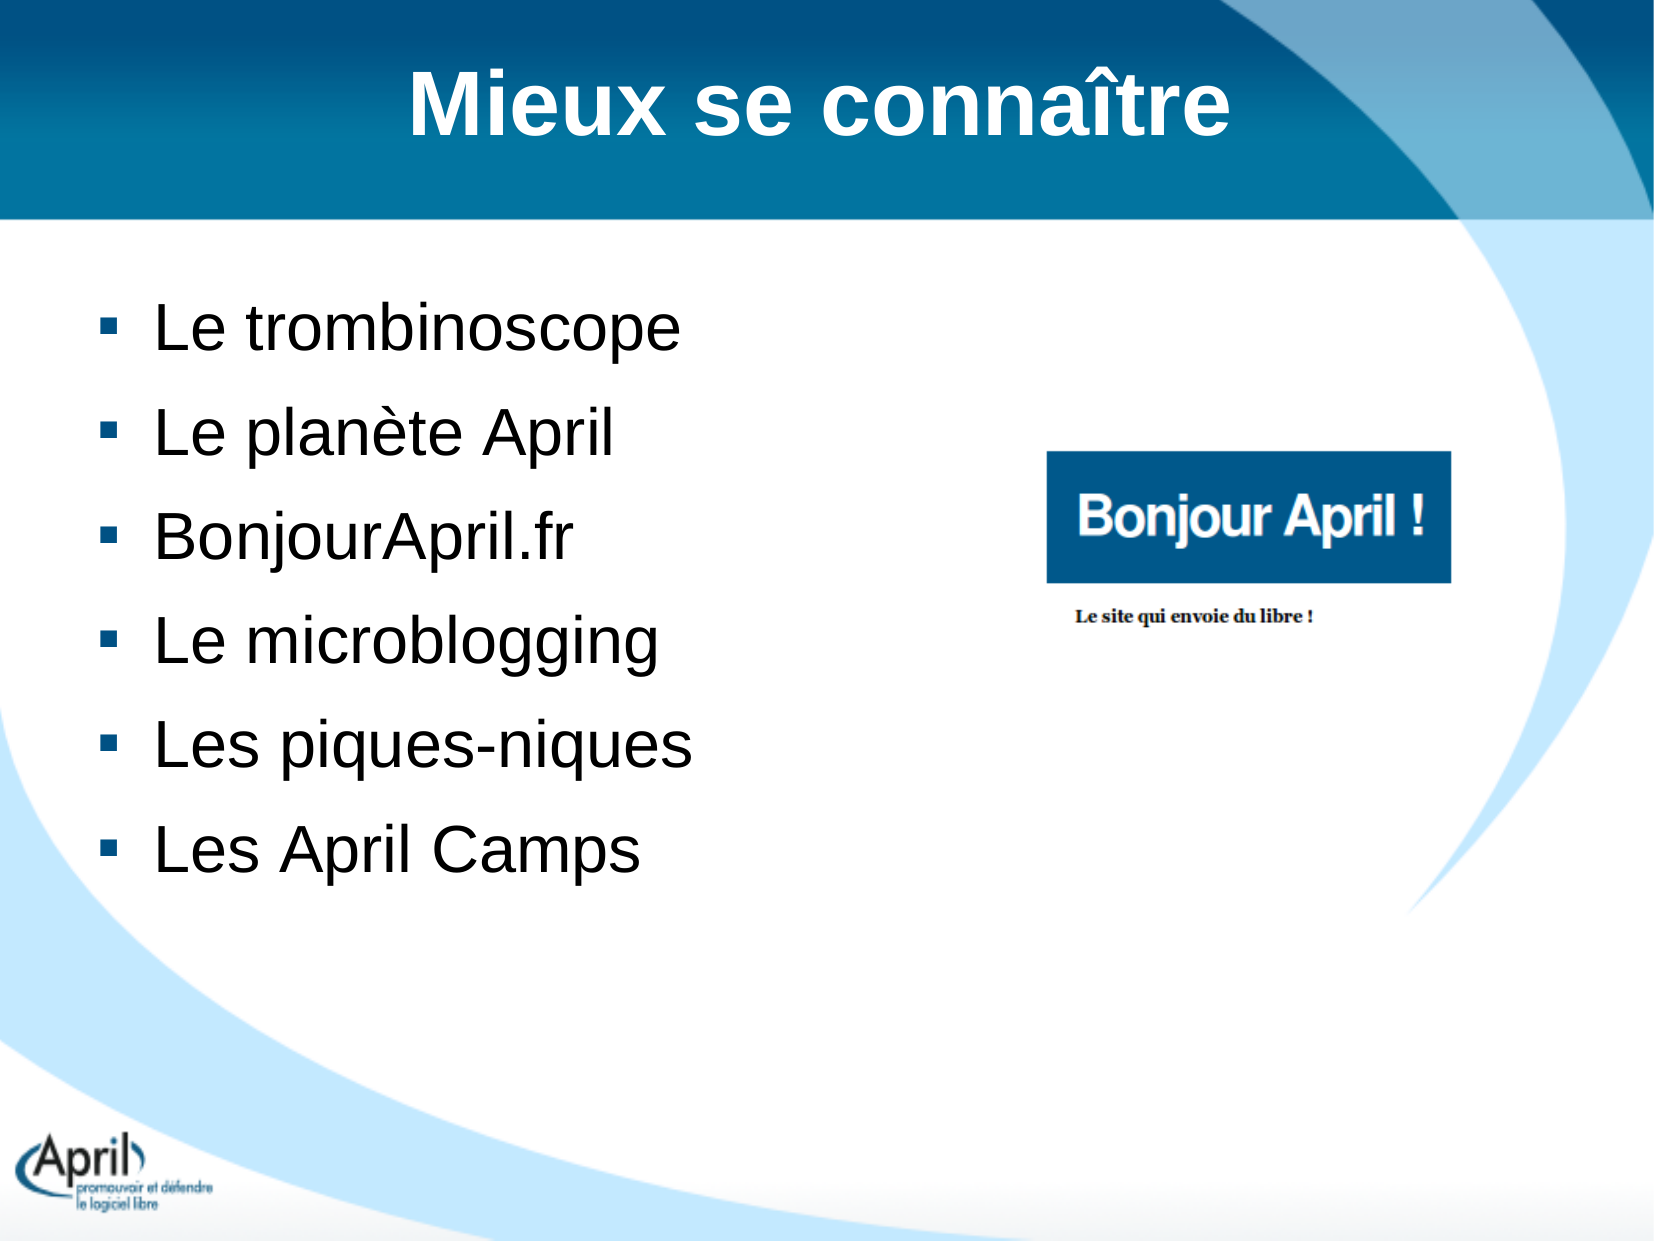

# Mieux se connaître
Le trombinoscope
Le planète April
BonjourApril.fr
Le microblogging
Les piques-niques
Les April Camps